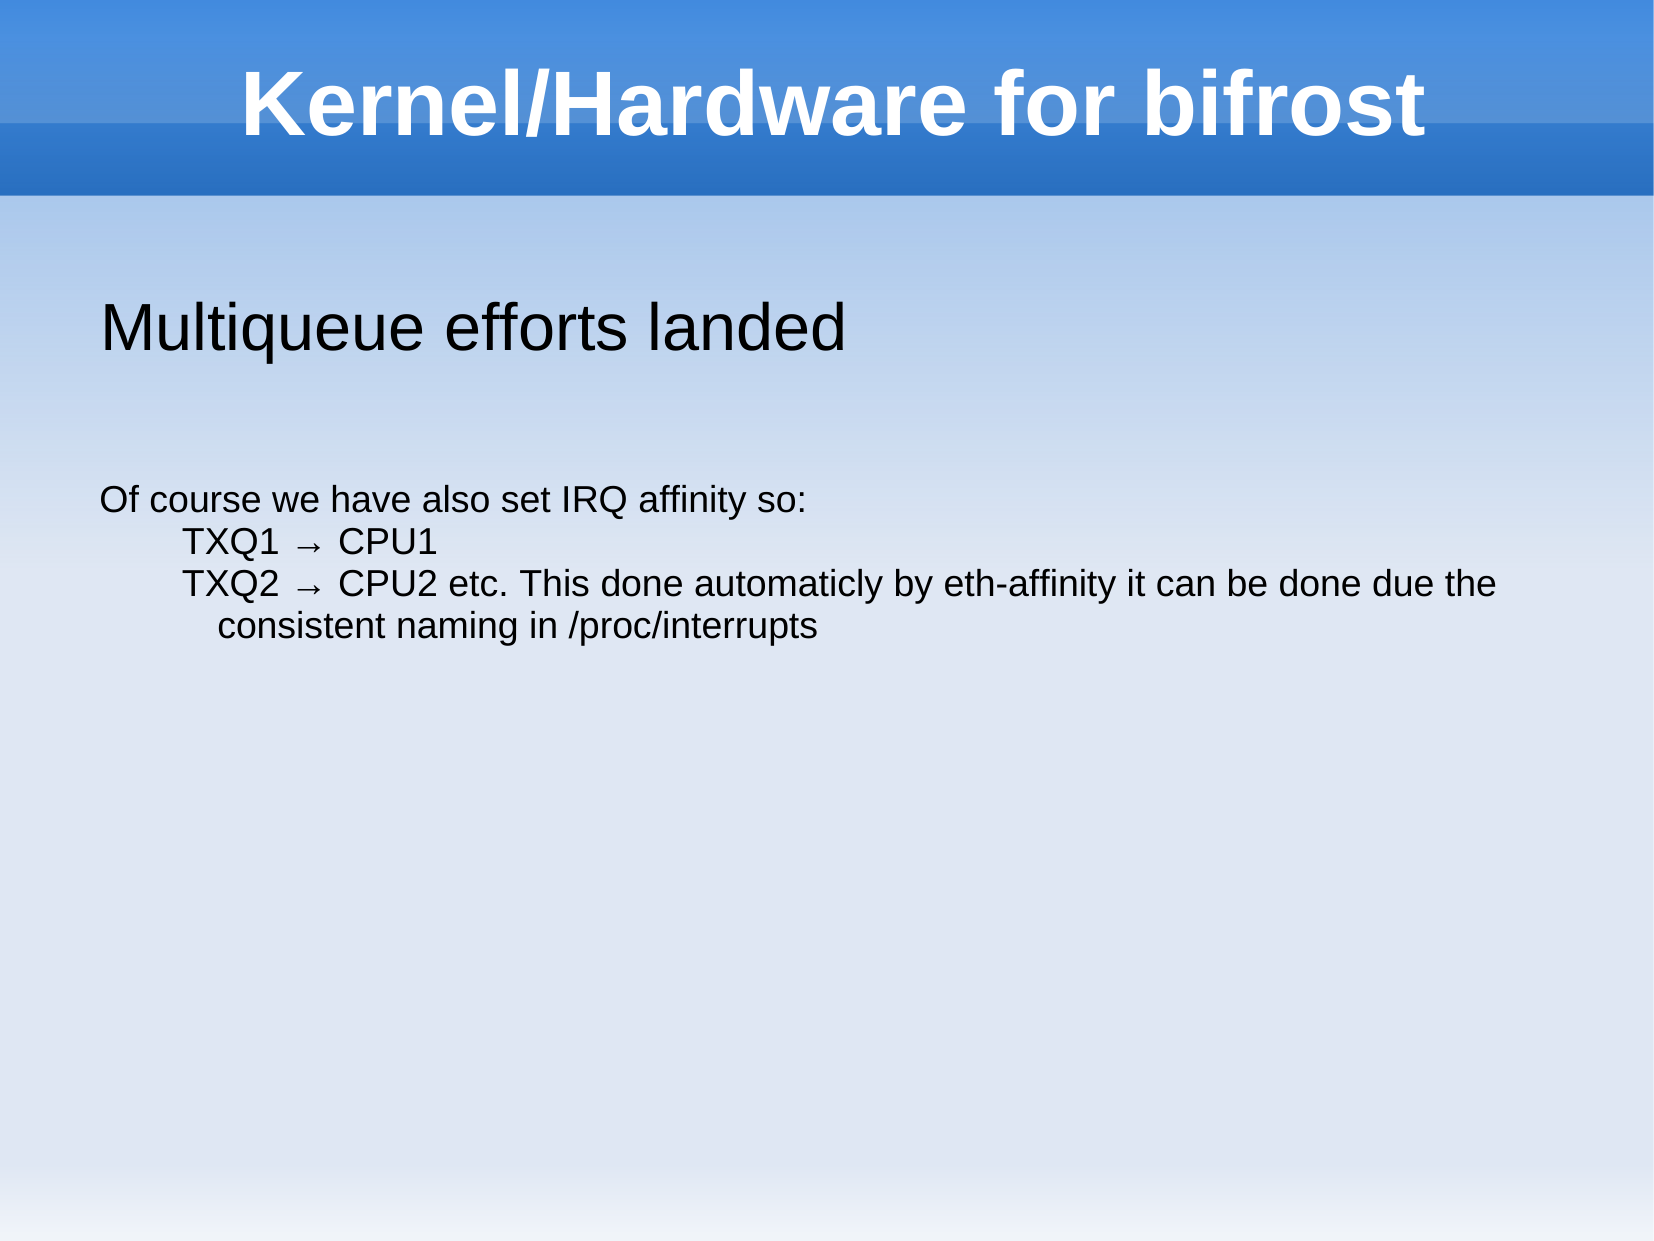

# Kernel/Hardware for bifrost
Multiqueue efforts landed
Of course we have also set IRQ affinity so:
TXQ1 → CPU1
TXQ2 → CPU2 etc. This done automaticly by eth-affinity it can be done due the consistent naming in /proc/interrupts